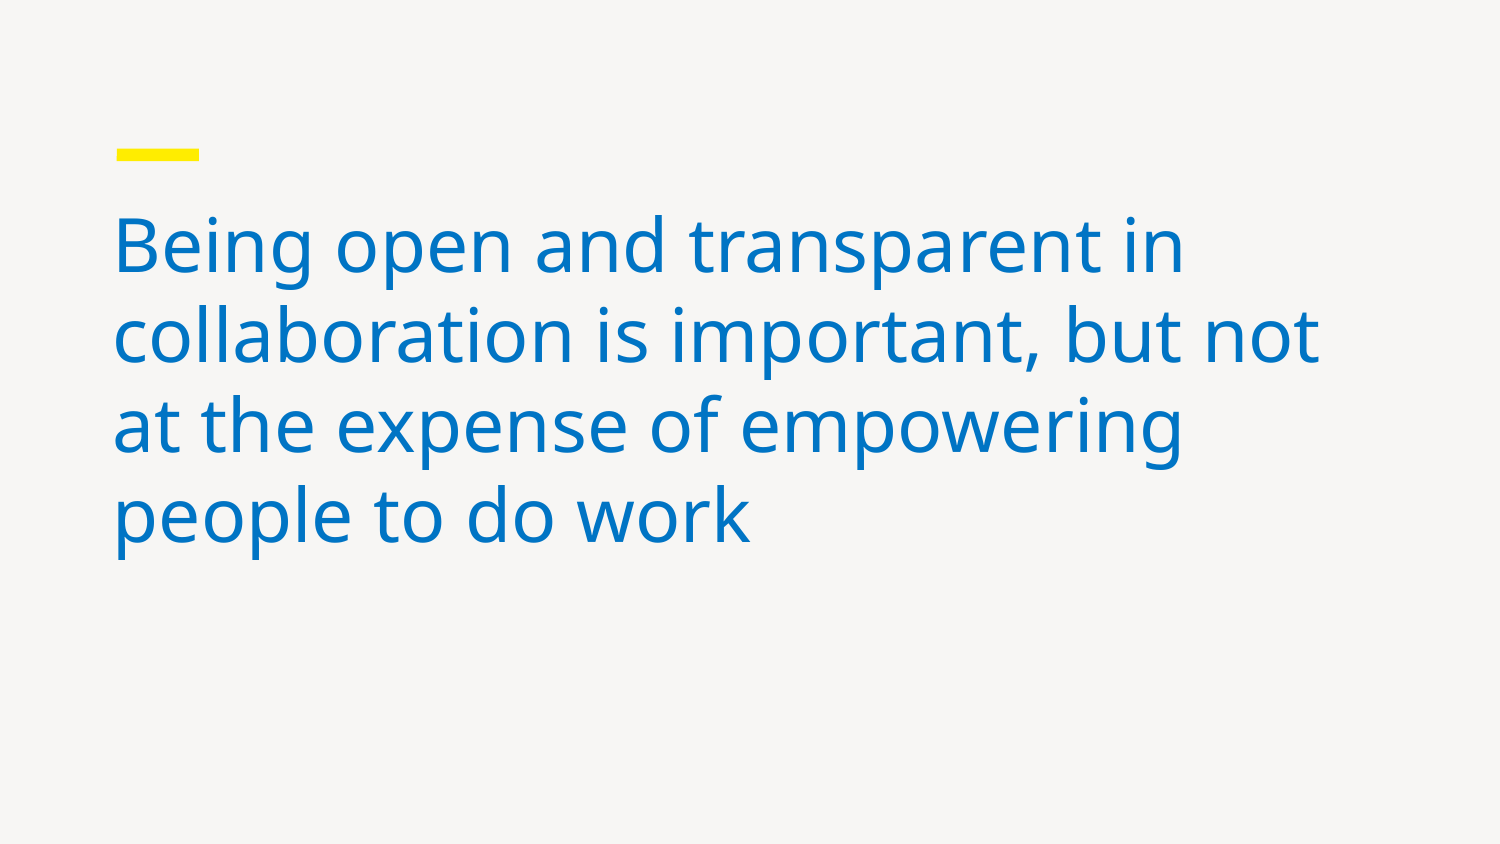

# Being open and transparent in collaboration is important, but not at the expense of empowering people to do work